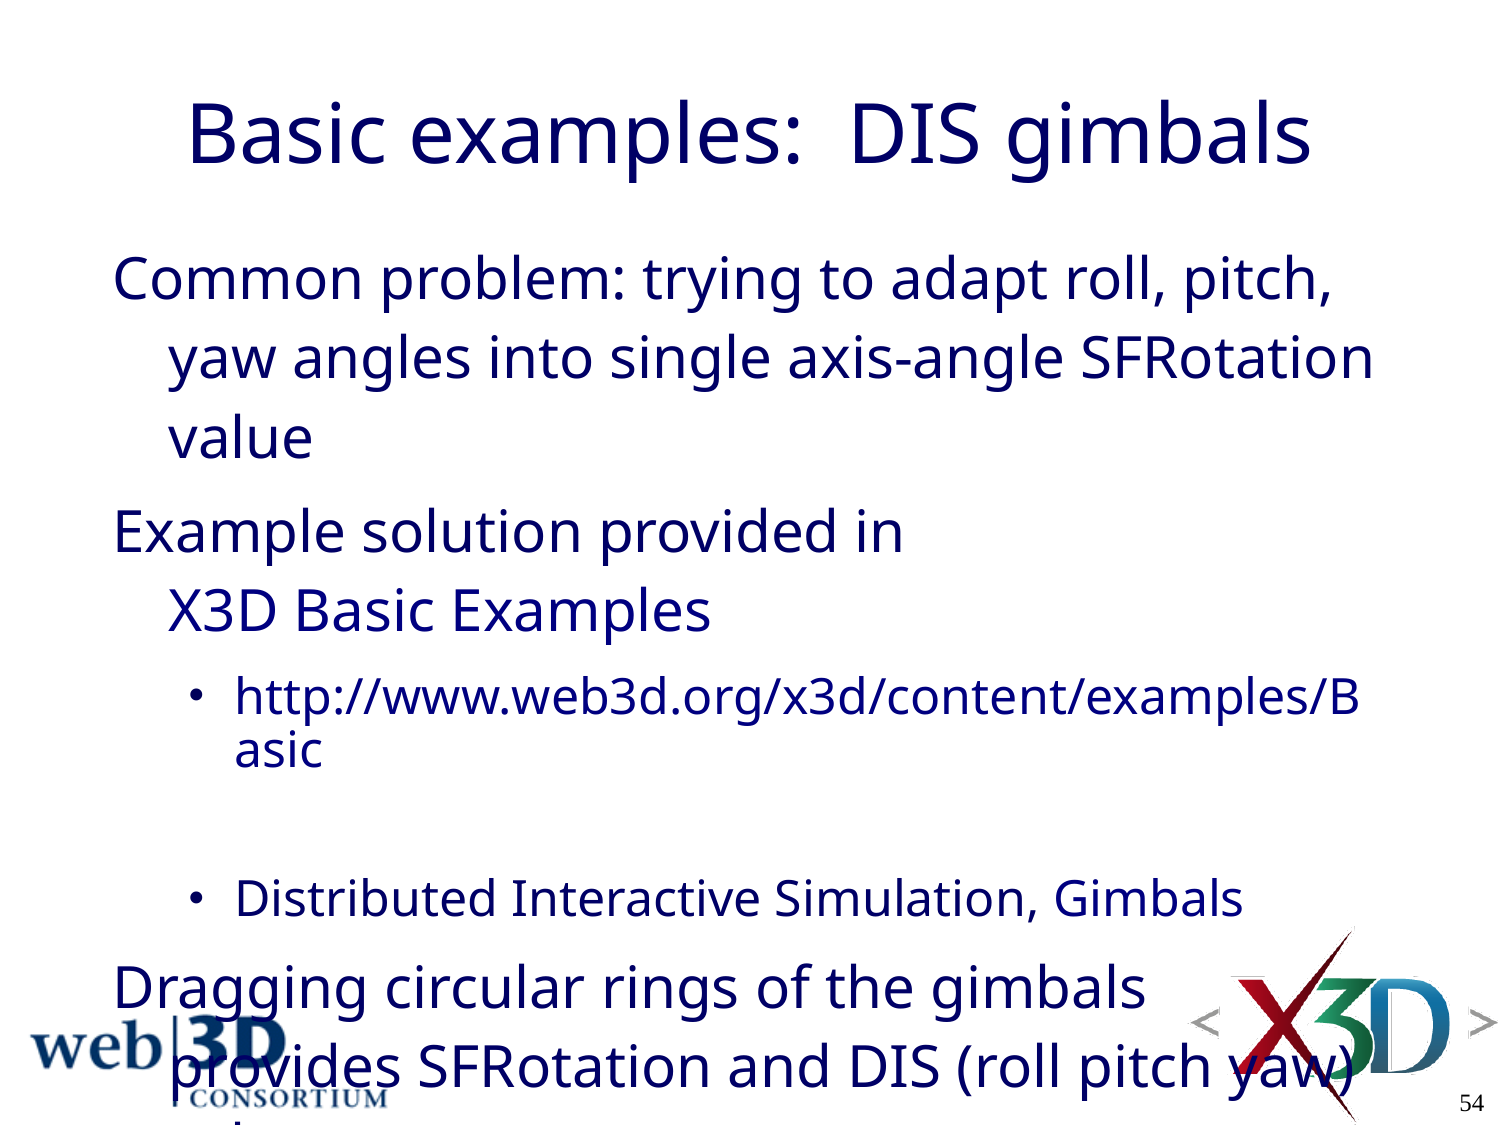

# Basic examples: DIS gimbals
Common problem: trying to adapt roll, pitch, yaw angles into single axis-angle SFRotation value
Example solution provided in X3D Basic Examples
http://www.web3d.org/x3d/content/examples/Basic
Distributed Interactive Simulation, Gimbals
Dragging circular rings of the gimbals provides SFRotation and DIS (roll pitch yaw) values
External script Gimbals.js shows conversion math